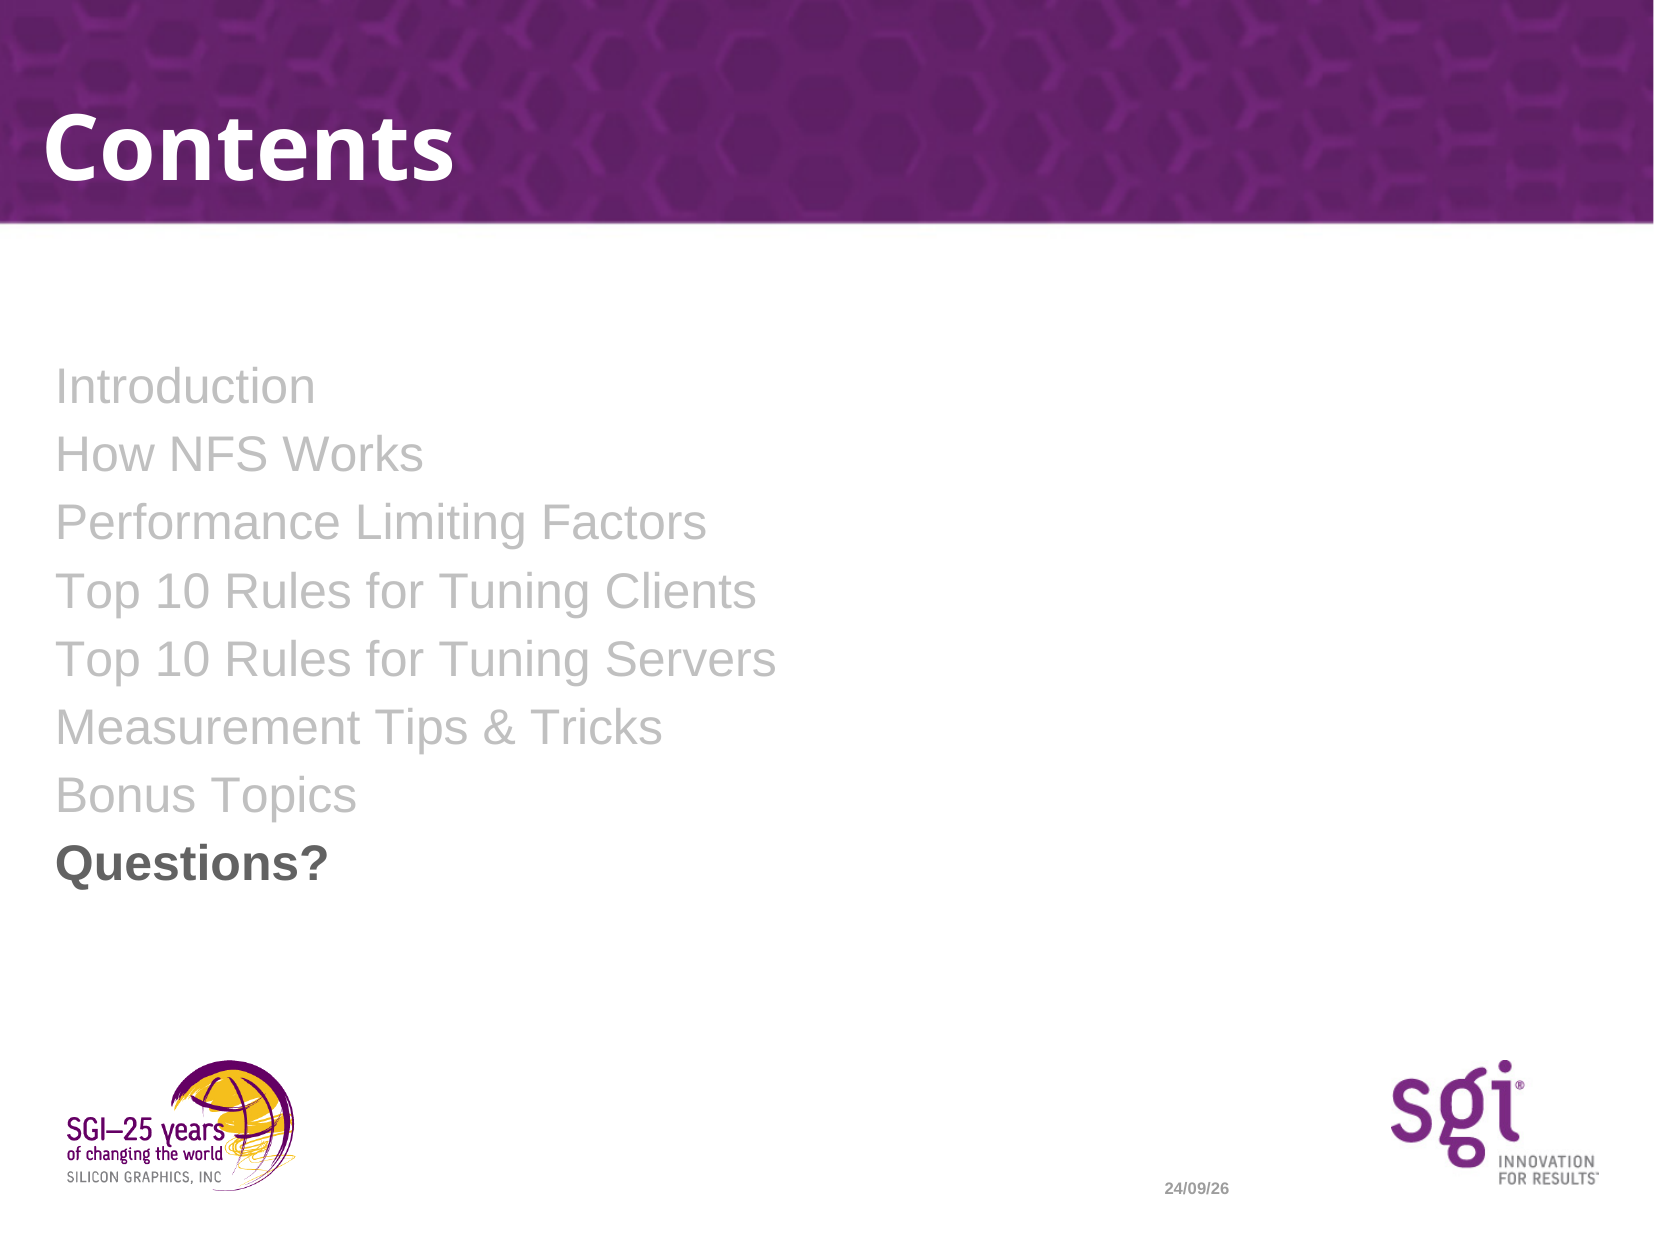

# Contents
Introduction
How NFS Works
Performance Limiting Factors
Top 10 Rules for Tuning Clients
Top 10 Rules for Tuning Servers
Measurement Tips & Tricks
Bonus Topics
Questions?